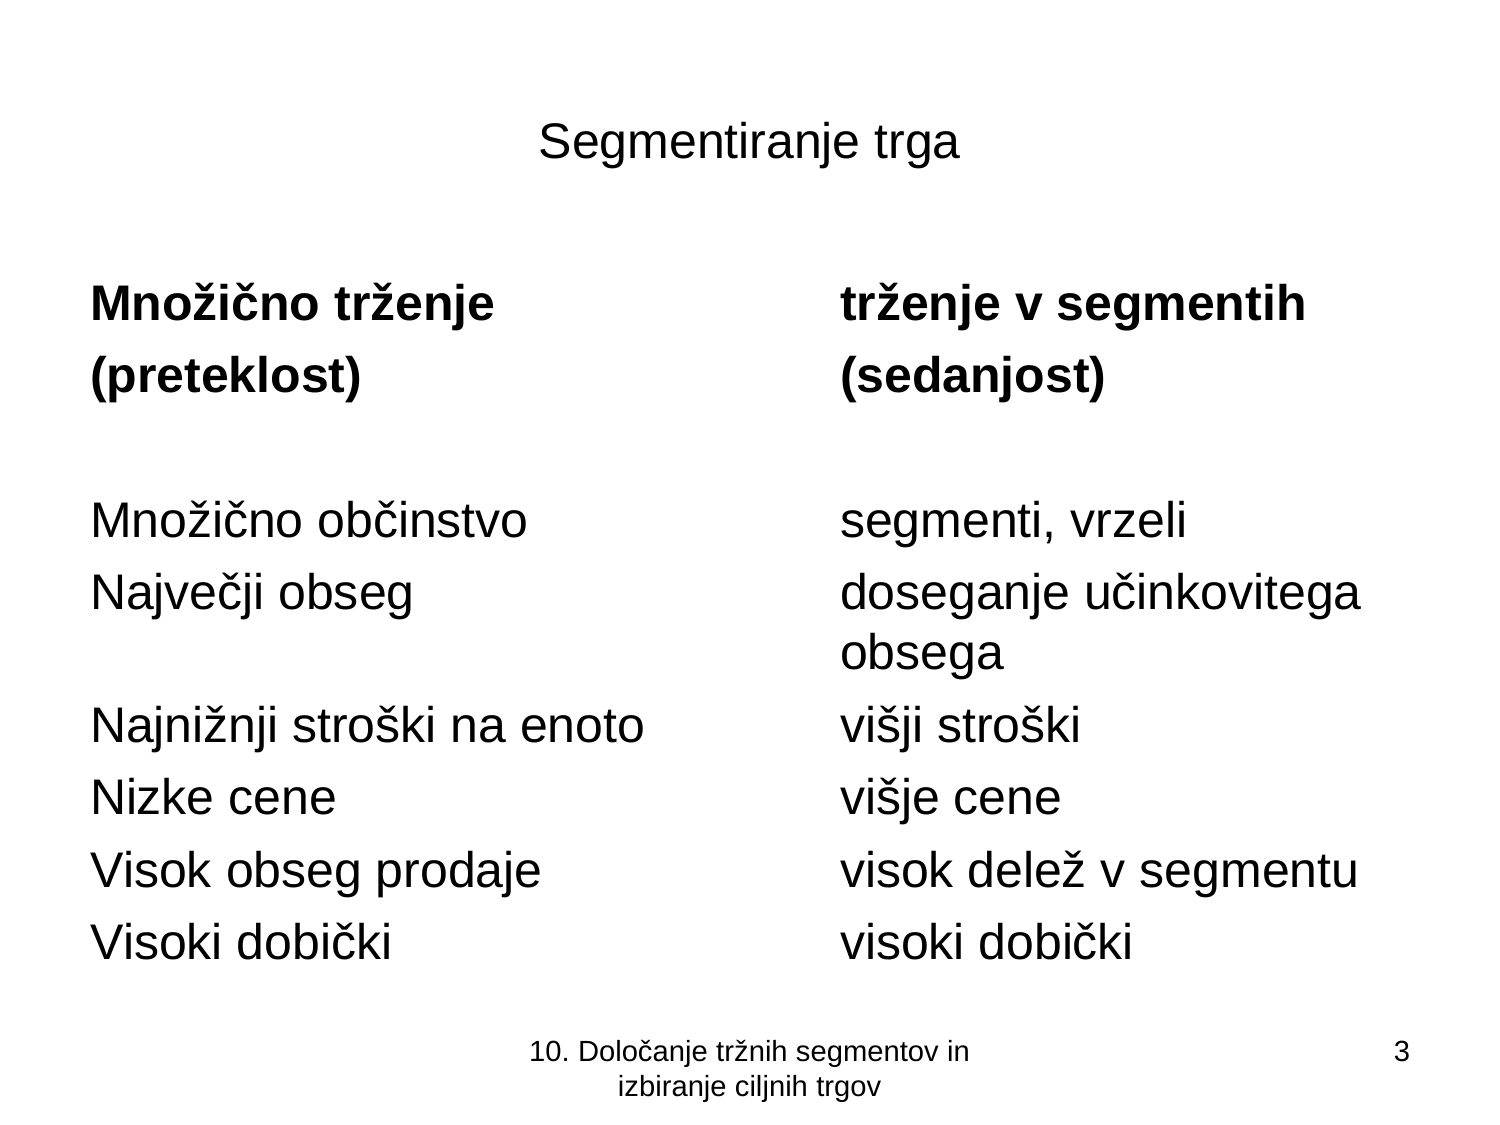

# Segmentiranje trga
Množično trženje			trženje v segmentih
(preteklost)				(sedanjost)
Množično občinstvo			segmenti, vrzeli
Največji obseg			doseganje učinkovitega 					obsega
Najnižnji stroški na enoto		višji stroški
Nizke cene				višje cene
Visok obseg prodaje		visok delež v segmentu
Visoki dobički			visoki dobički
10. Določanje tržnih segmentov in izbiranje ciljnih trgov